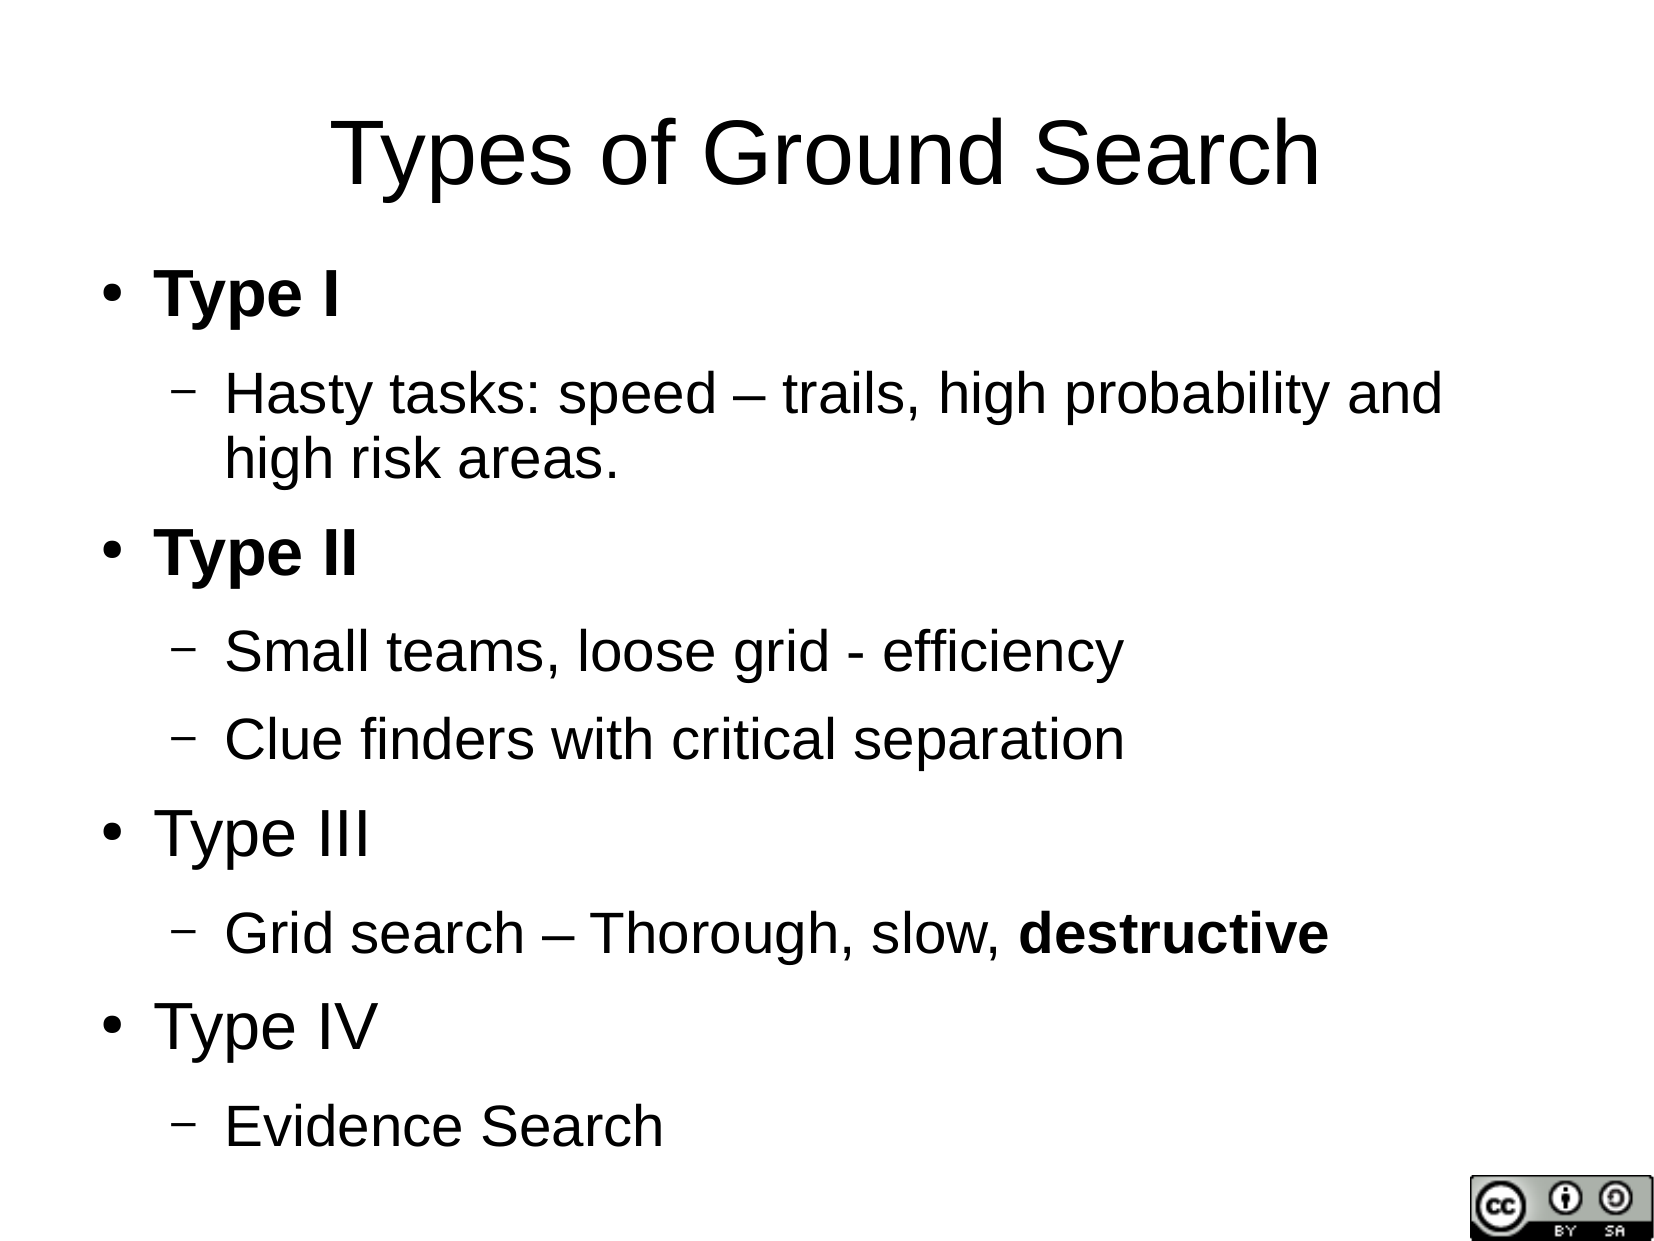

# Types of Ground Search
Type I
Hasty tasks: speed – trails, high probability and high risk areas.
Type II
Small teams, loose grid - efficiency
Clue finders with critical separation
Type III
Grid search – Thorough, slow, destructive
Type IV
Evidence Search